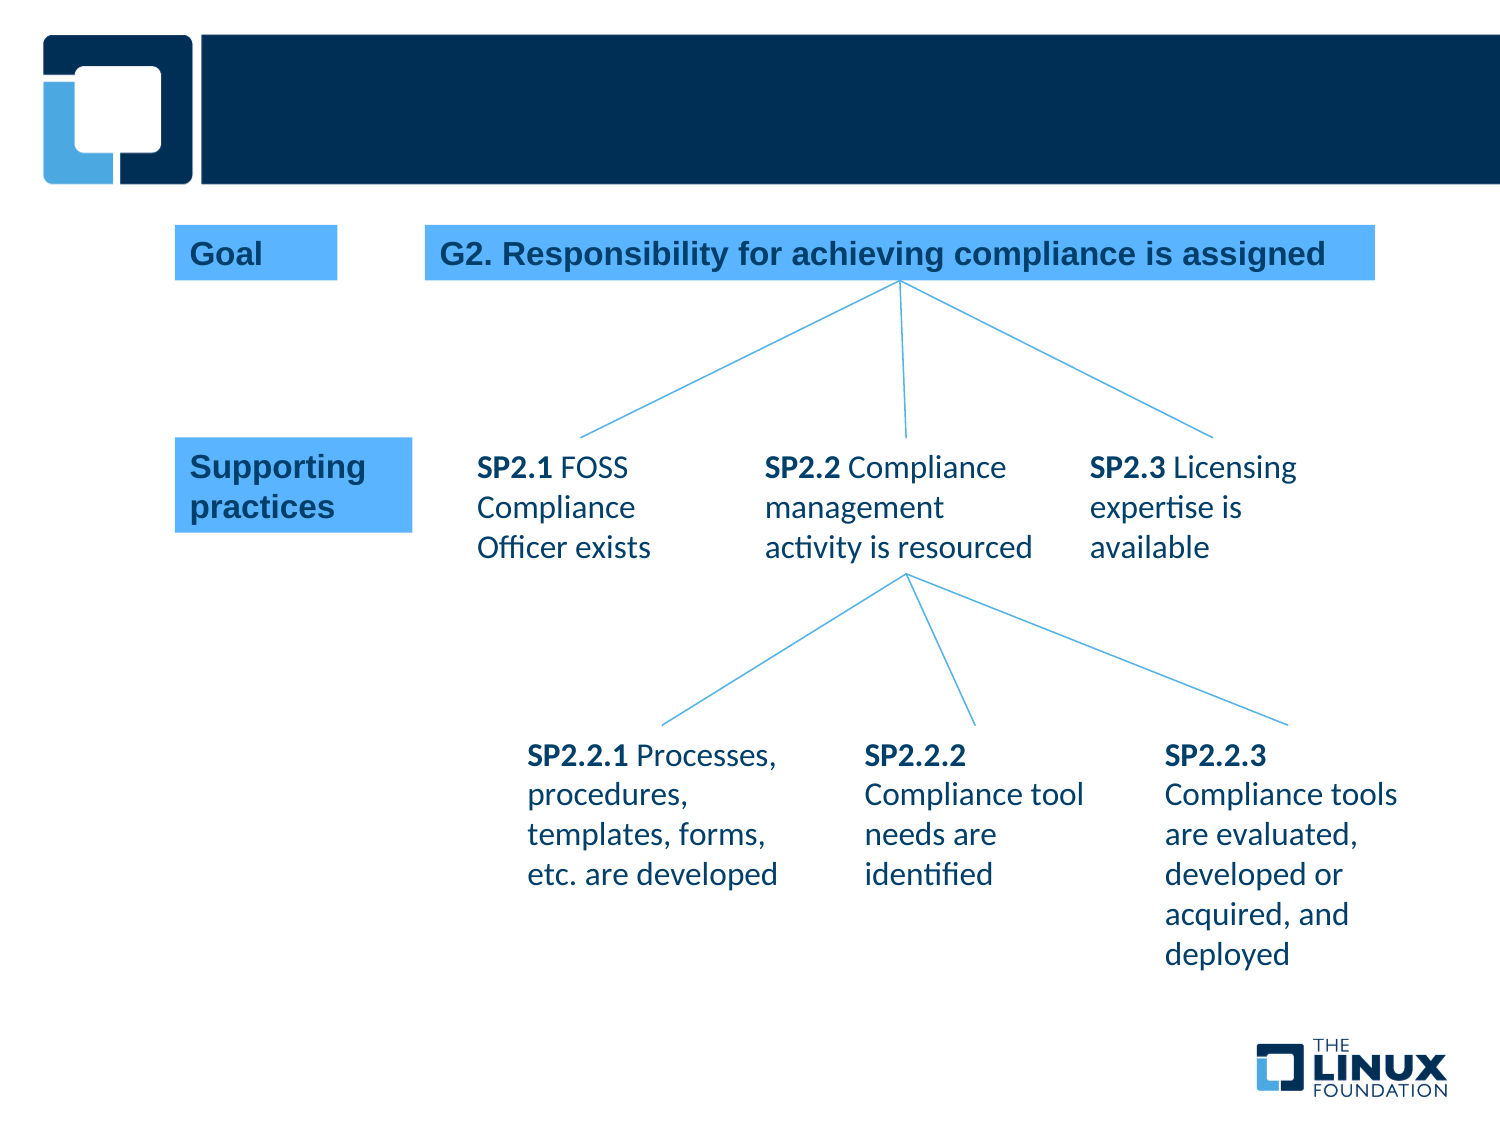

Goal
G2. Responsibility for achieving compliance is assigned
Supporting practices
SP2.1 FOSS Compliance Officer exists
SP2.2 Compliance management activity is resourced
SP2.3 Licensing expertise is available
SP2.2.1 Processes, procedures, templates, forms, etc. are developed
SP2.2.2 Compliance tool needs are identified
SP2.2.3 Compliance tools are evaluated, developed or acquired, and deployed